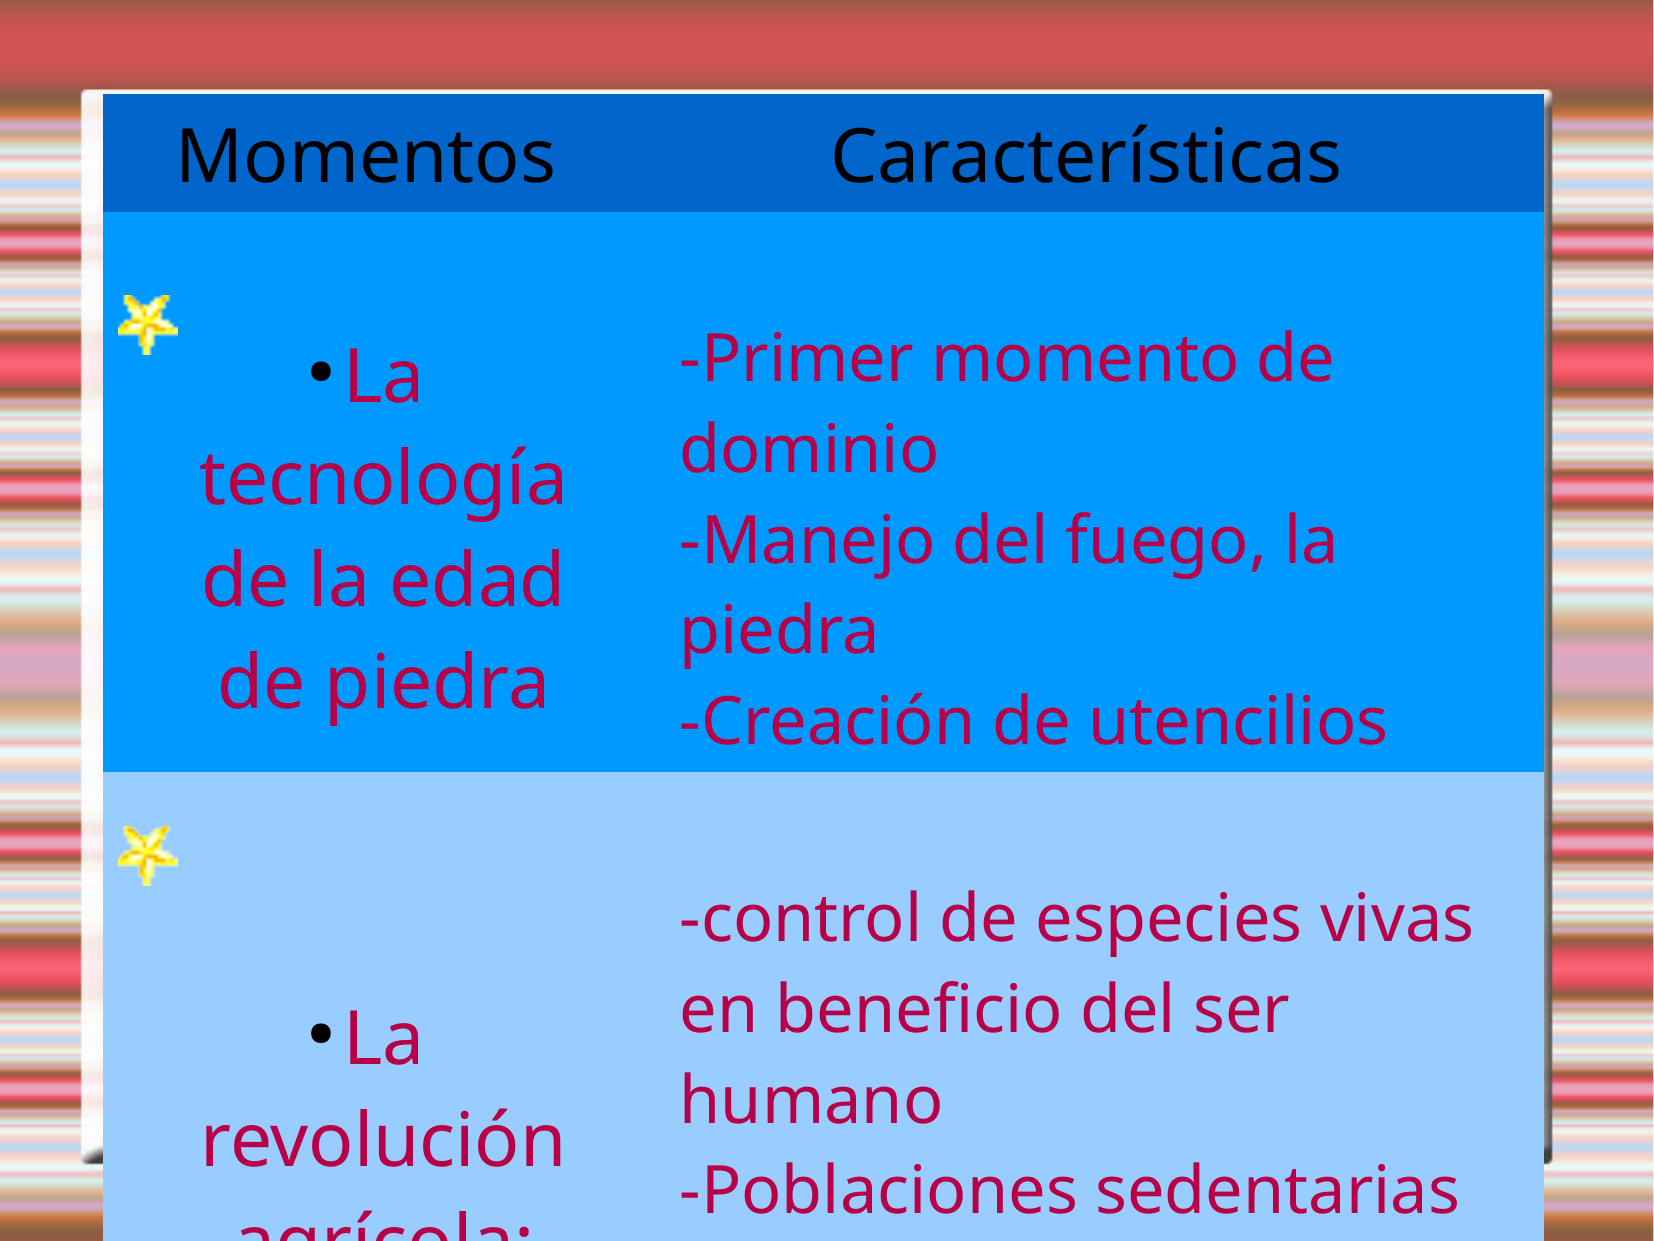

| Momentos | Características |
| --- | --- |
| La tecnología de la edad de piedra | -Primer momento de dominio -Manejo del fuego, la piedra -Creación de utencilios |
| La revolución agrícola: | -control de especies vivas en beneficio del ser humano -Poblaciones sedentarias -Recolección y almacenamiento de comida |